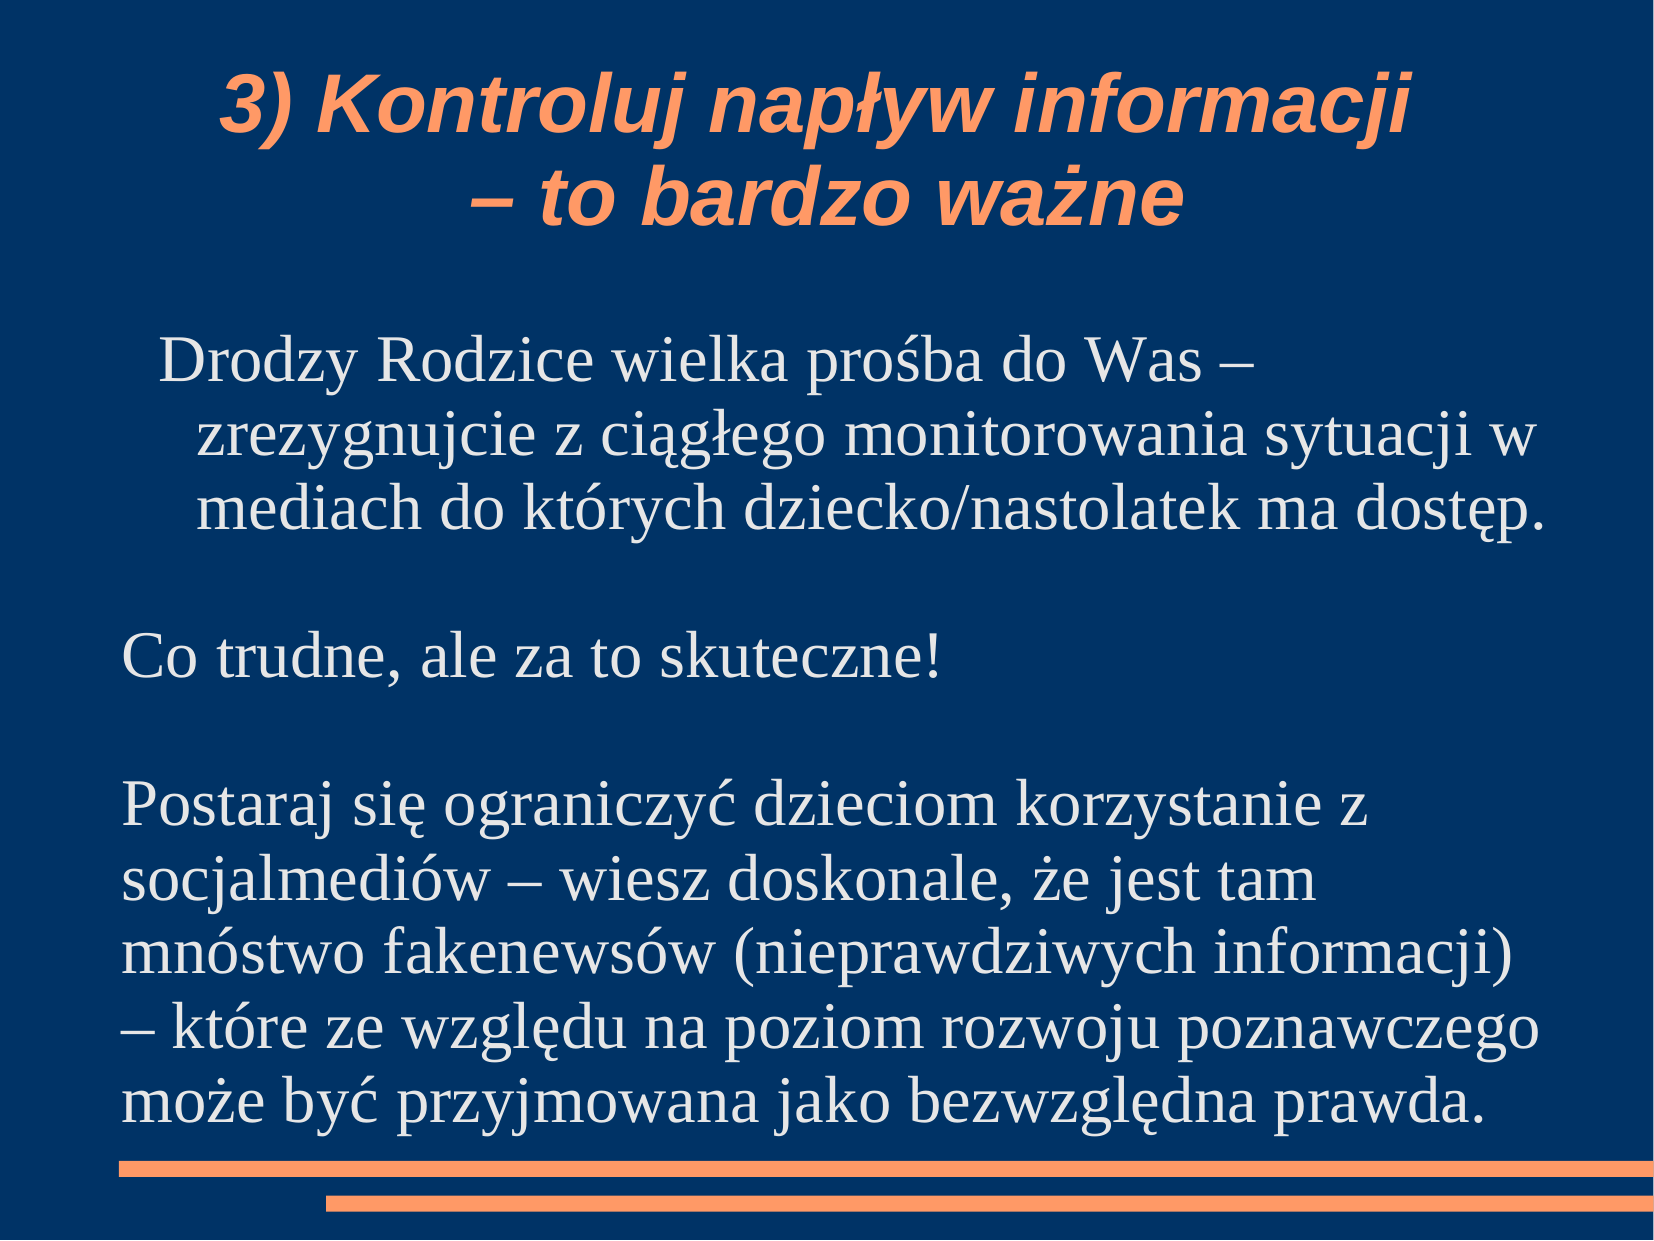

# 3) Kontroluj napływ informacji – to bardzo ważne
Drodzy Rodzice wielka prośba do Was – zrezygnujcie z ciągłego monitorowania sytuacji w mediach do których dziecko/nastolatek ma dostęp.
Co trudne, ale za to skuteczne!
Postaraj się ograniczyć dzieciom korzystanie z socjalmediów – wiesz doskonale, że jest tam mnóstwo fakenewsów (nieprawdziwych informacji) – które ze względu na poziom rozwoju poznawczego może być przyjmowana jako bezwzględna prawda.